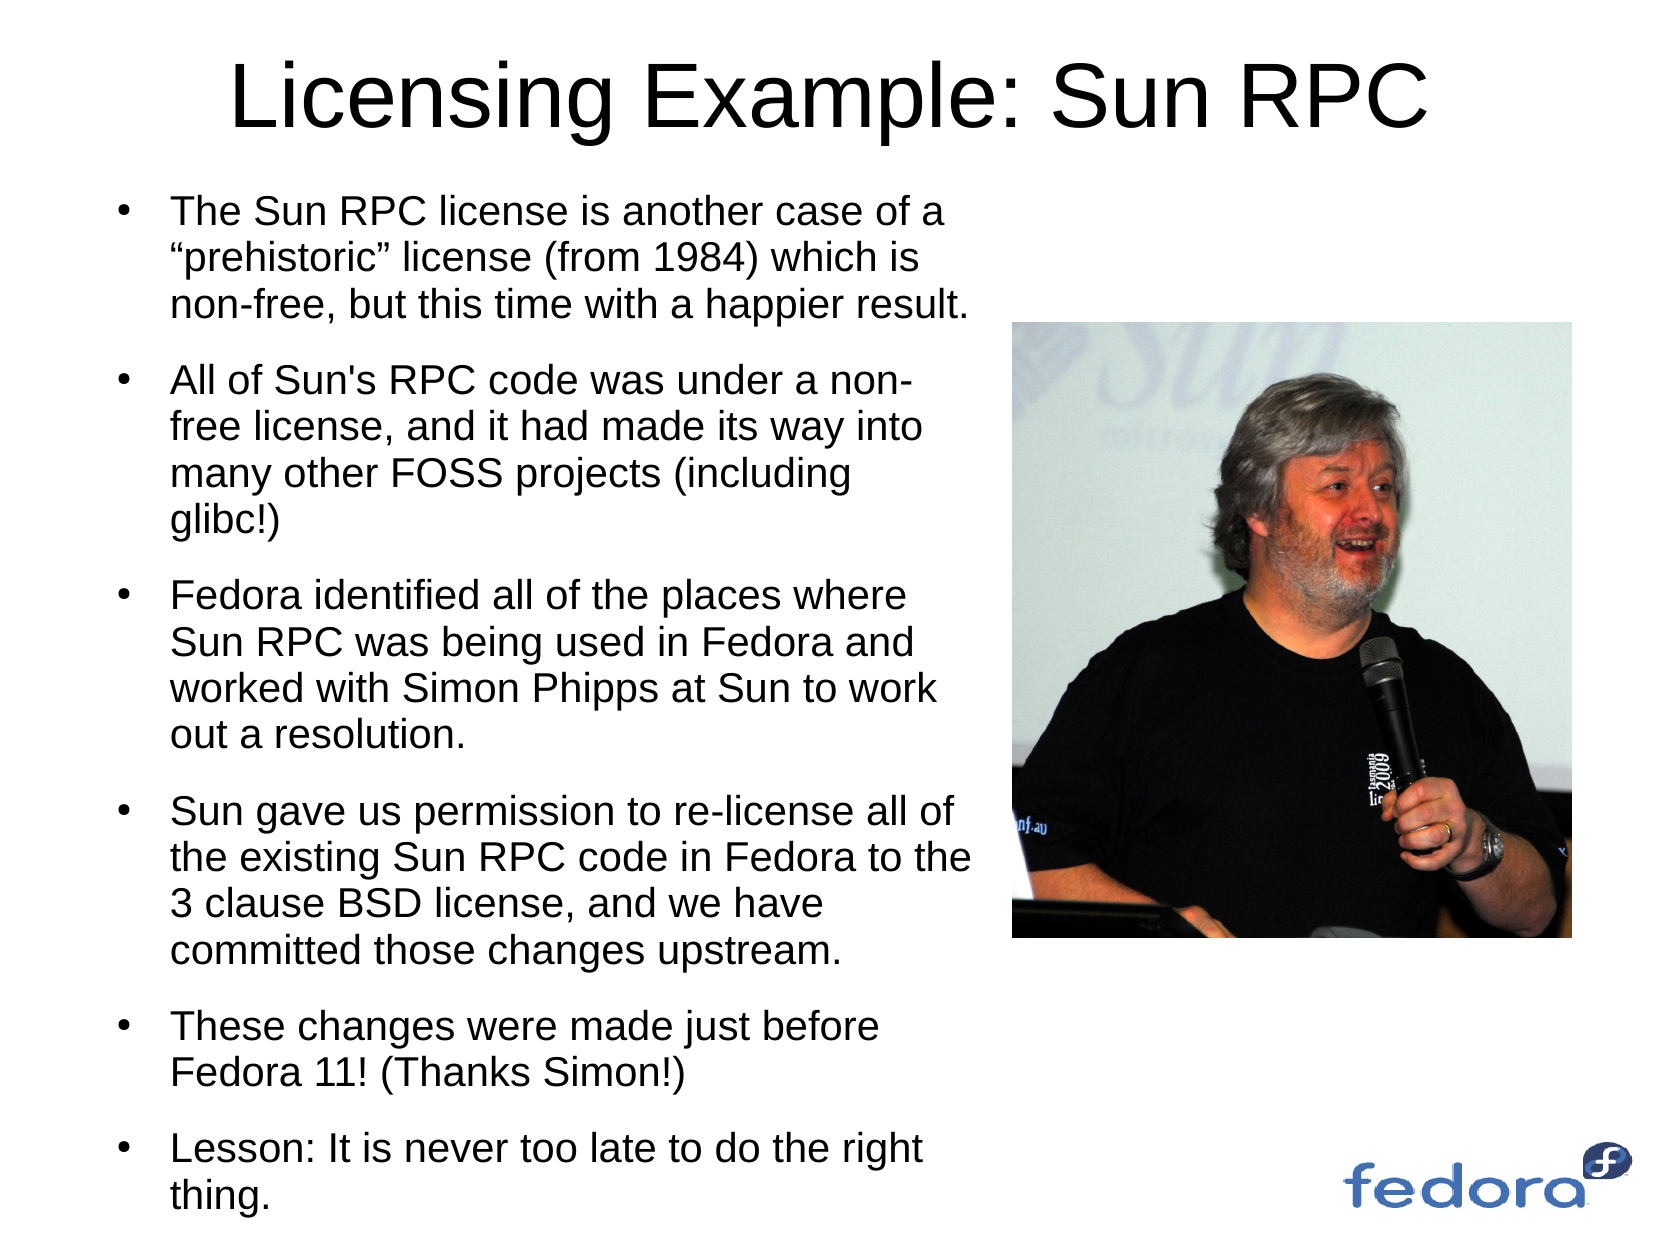

# Licensing Example: Sun RPC
The Sun RPC license is another case of a “prehistoric” license (from 1984) which is non-free, but this time with a happier result.
All of Sun's RPC code was under a non-free license, and it had made its way into many other FOSS projects (including glibc!)
Fedora identified all of the places where Sun RPC was being used in Fedora and worked with Simon Phipps at Sun to work out a resolution.
Sun gave us permission to re-license all of the existing Sun RPC code in Fedora to the 3 clause BSD license, and we have committed those changes upstream.
These changes were made just before Fedora 11! (Thanks Simon!)
Lesson: It is never too late to do the right thing.